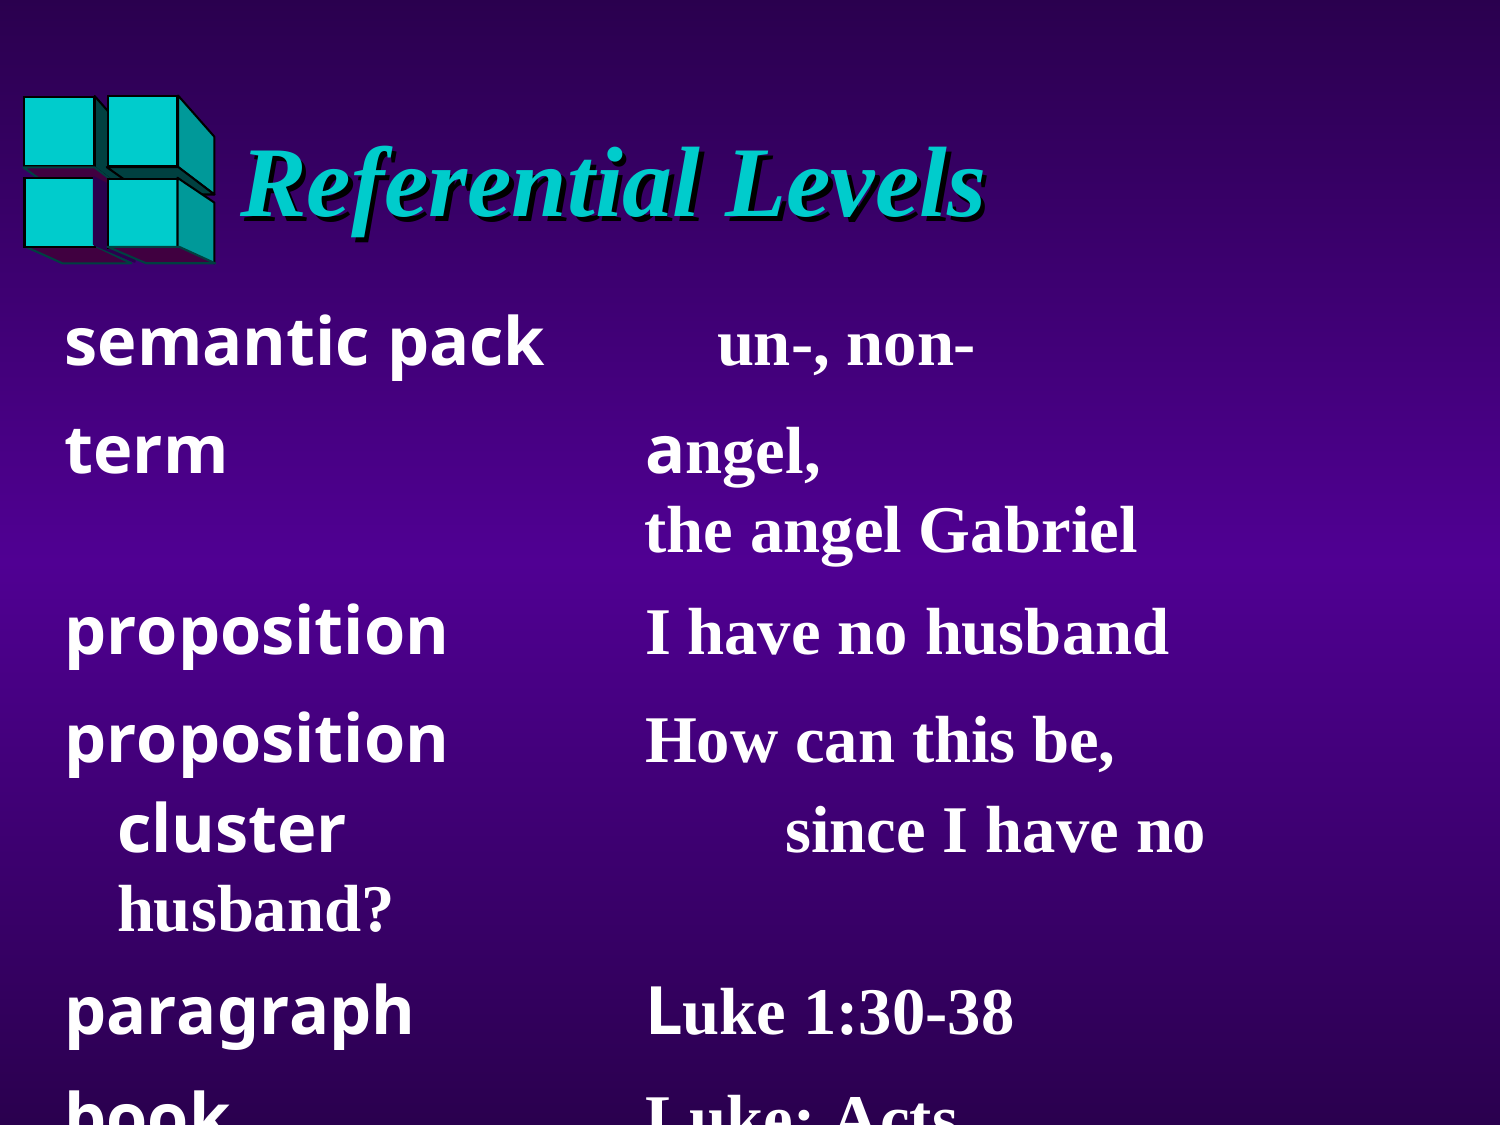

# Referential Levels
semantic pack			un-, non-
term			 angel,
				 the angel Gabriel
proposition		 I have no husband
proposition		 How can this be,
cluster			 since I have no husband?
paragraph		 Luke 1:30-38
book			 Luke; Acts
monologue		 Luke-Acts